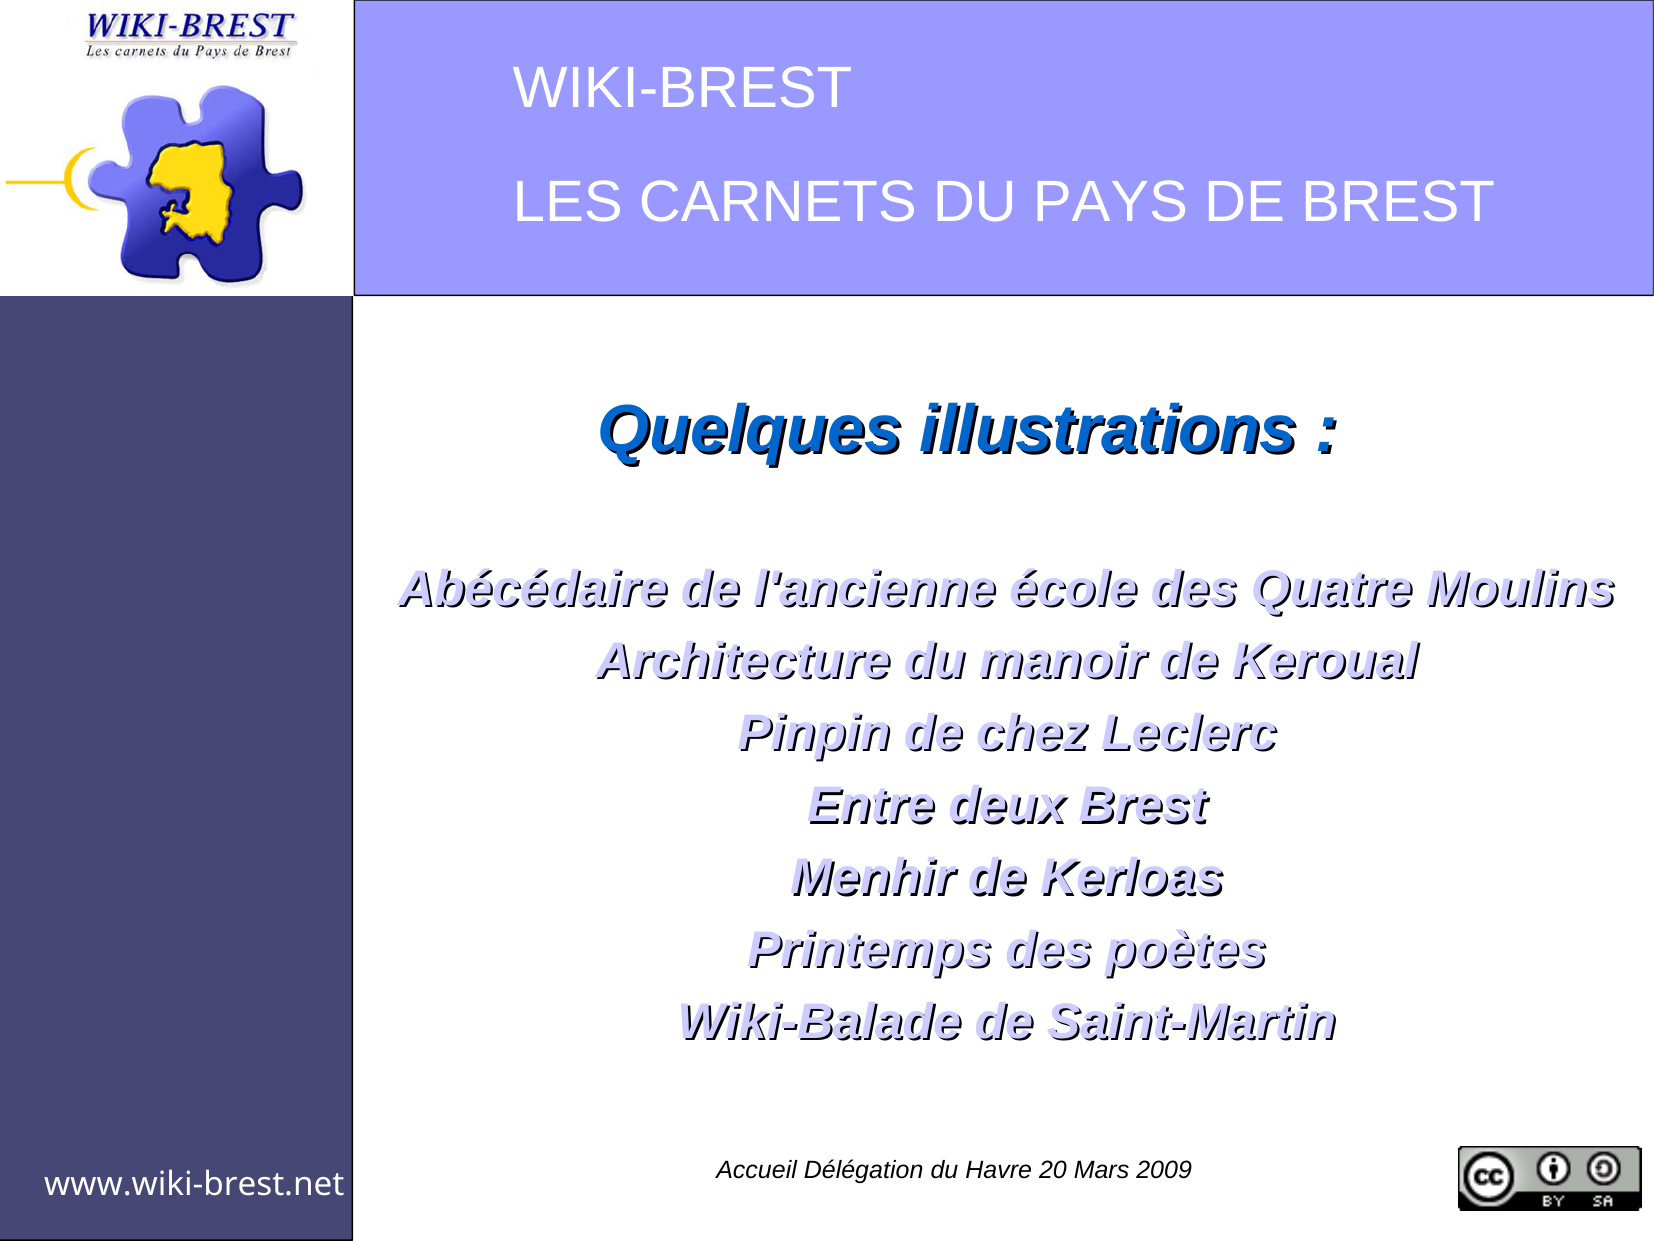

# Quelques illustrations :
Abécédaire de l'ancienne école des Quatre Moulins
Architecture du manoir de Keroual
Pinpin de chez Leclerc
Entre deux Brest
Menhir de Kerloas
Printemps des poètes
Wiki-Balade de Saint-Martin